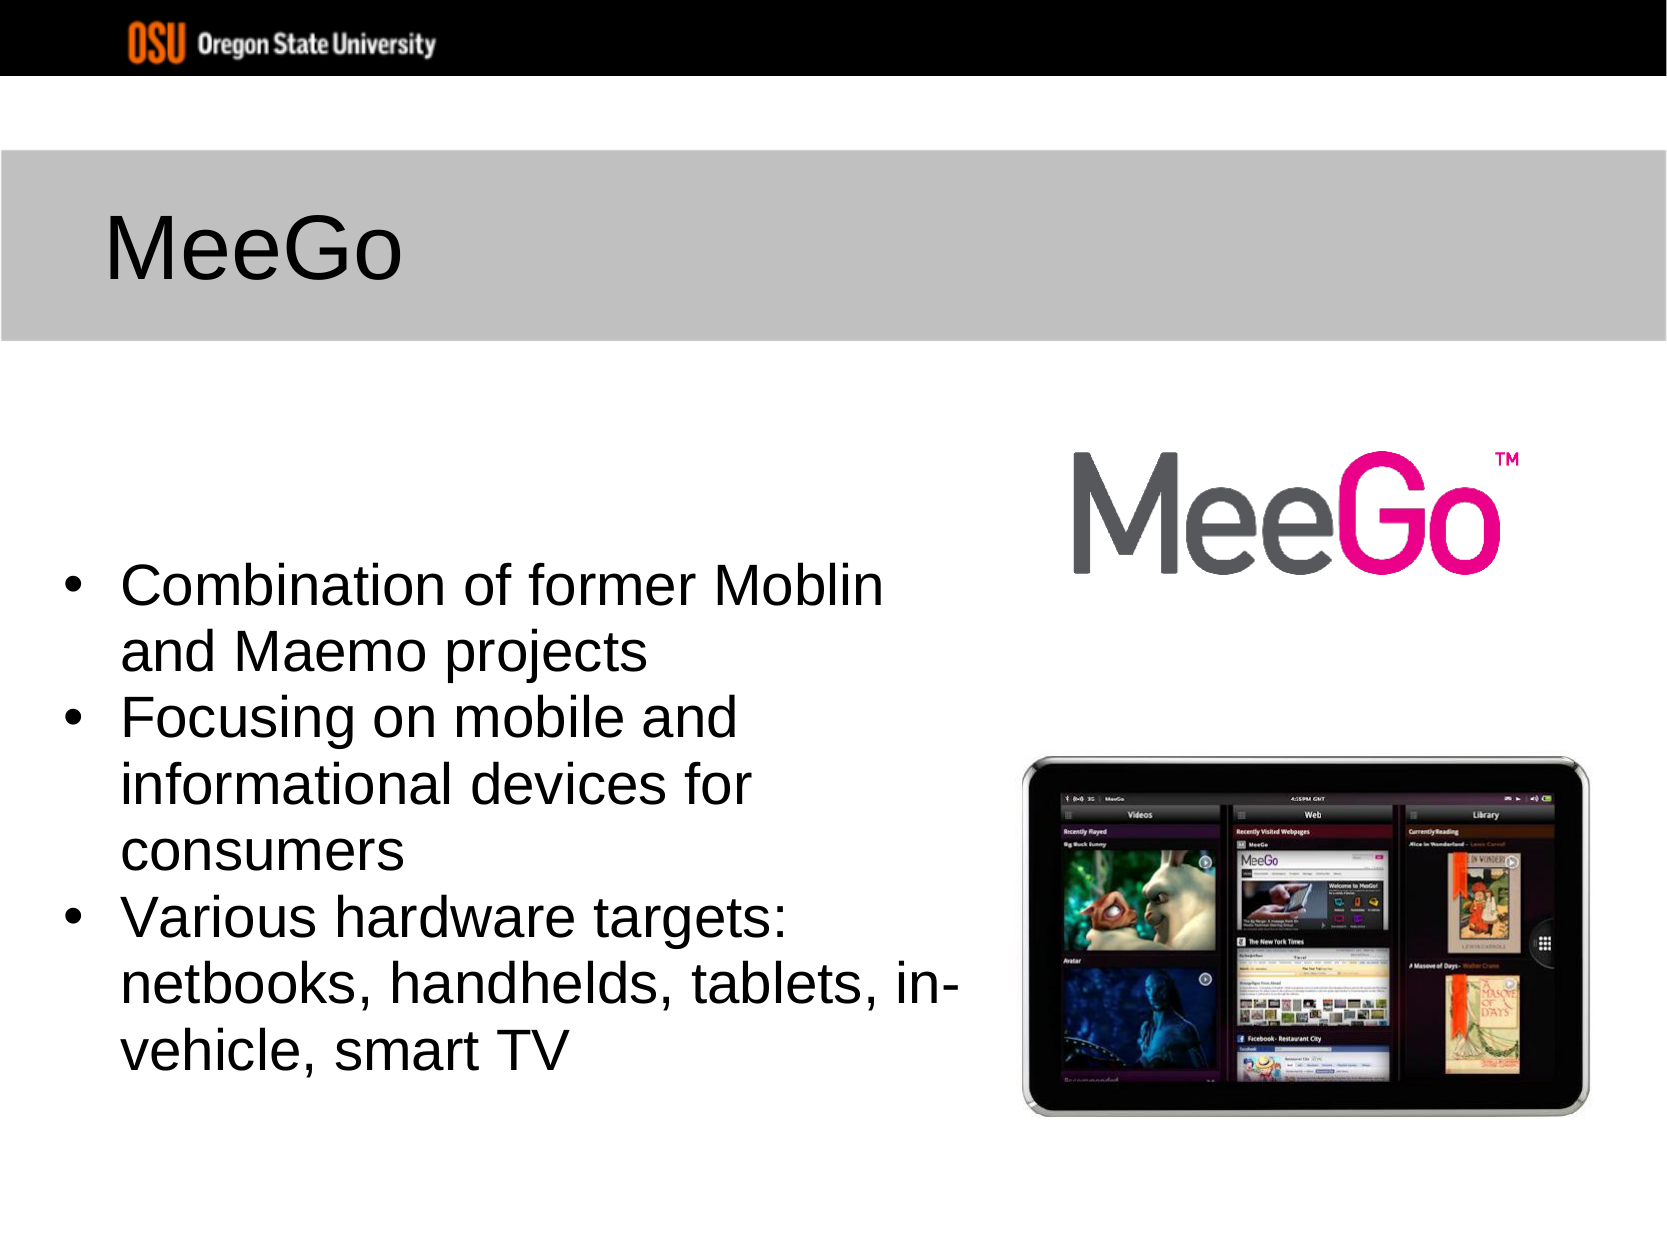

# MeeGo
Combination of former Moblin and Maemo projects
Focusing on mobile and informational devices for consumers
Various hardware targets: netbooks, handhelds, tablets, in-vehicle, smart TV